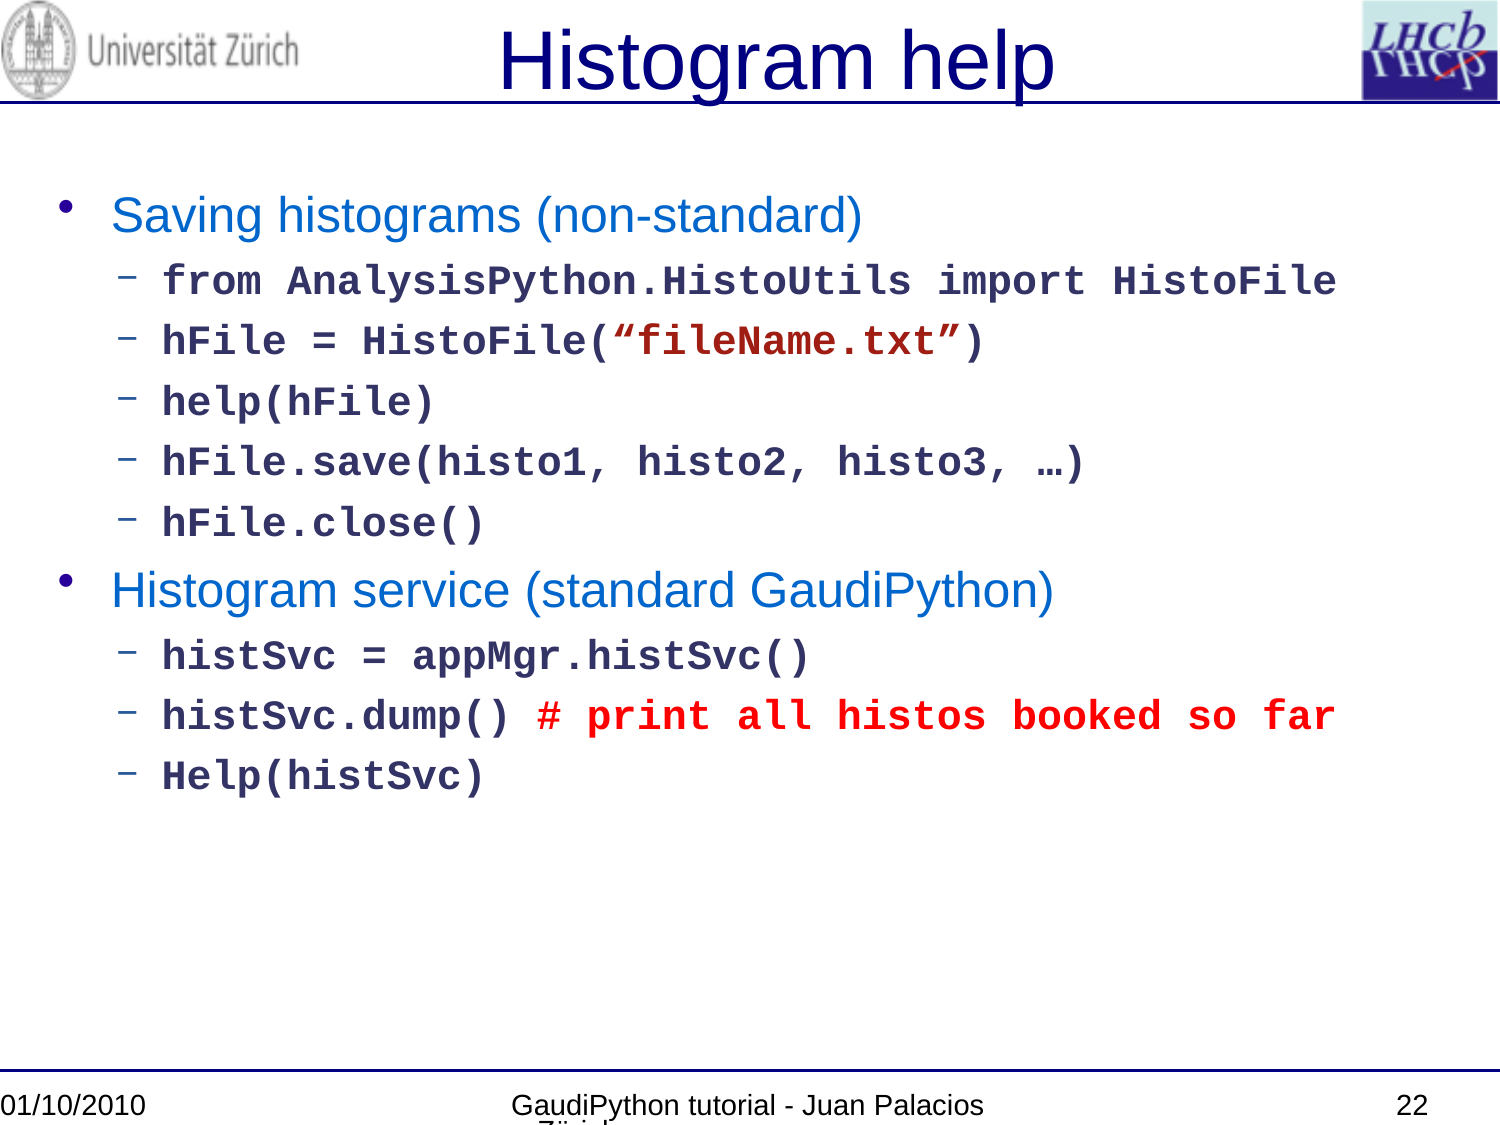

# Histogram help
Saving histograms (non-standard)
from AnalysisPython.HistoUtils import HistoFile
hFile = HistoFile(“fileName.txt”)
help(hFile)
hFile.save(histo1, histo2, histo3, …)
hFile.close()
Histogram service (standard GaudiPython)
histSvc = appMgr.histSvc()
histSvc.dump() # print all histos booked so far
Help(histSvc)
01/10/2010
GaudiPython tutorial - Juan Palacios - Zürich
22